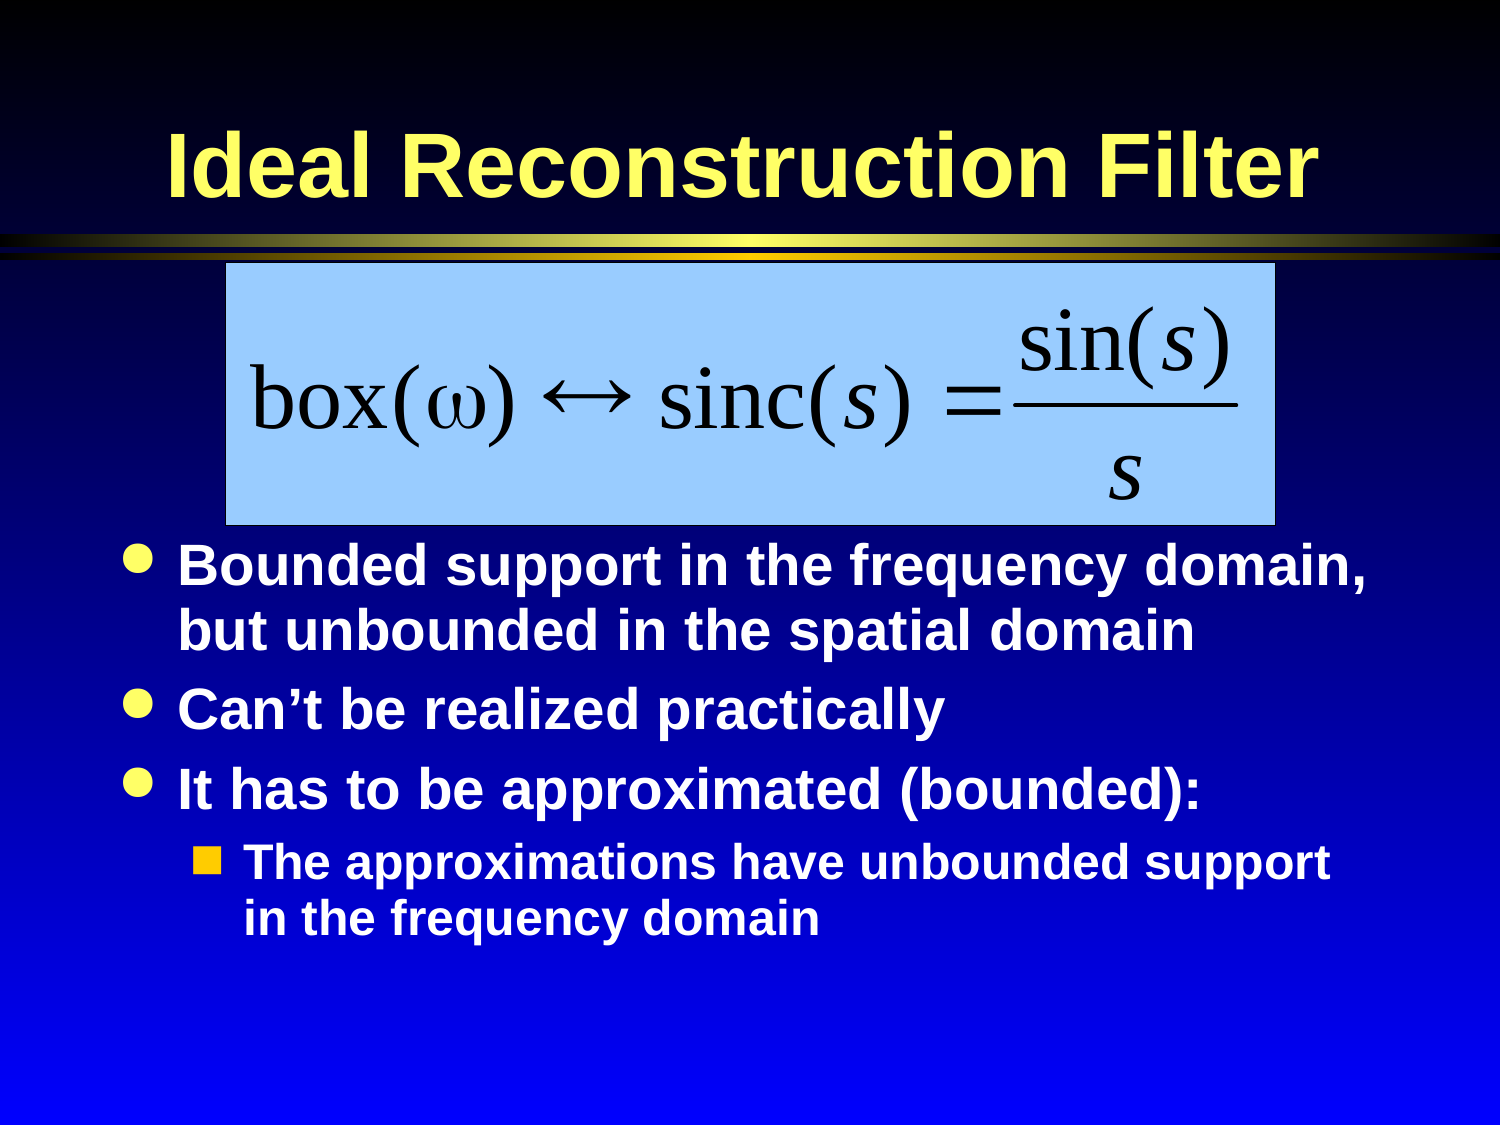

# Ideal Reconstruction Filter
Bounded support in the frequency domain, but unbounded in the spatial domain
Can’t be realized practically
It has to be approximated (bounded):
The approximations have unbounded support in the frequency domain